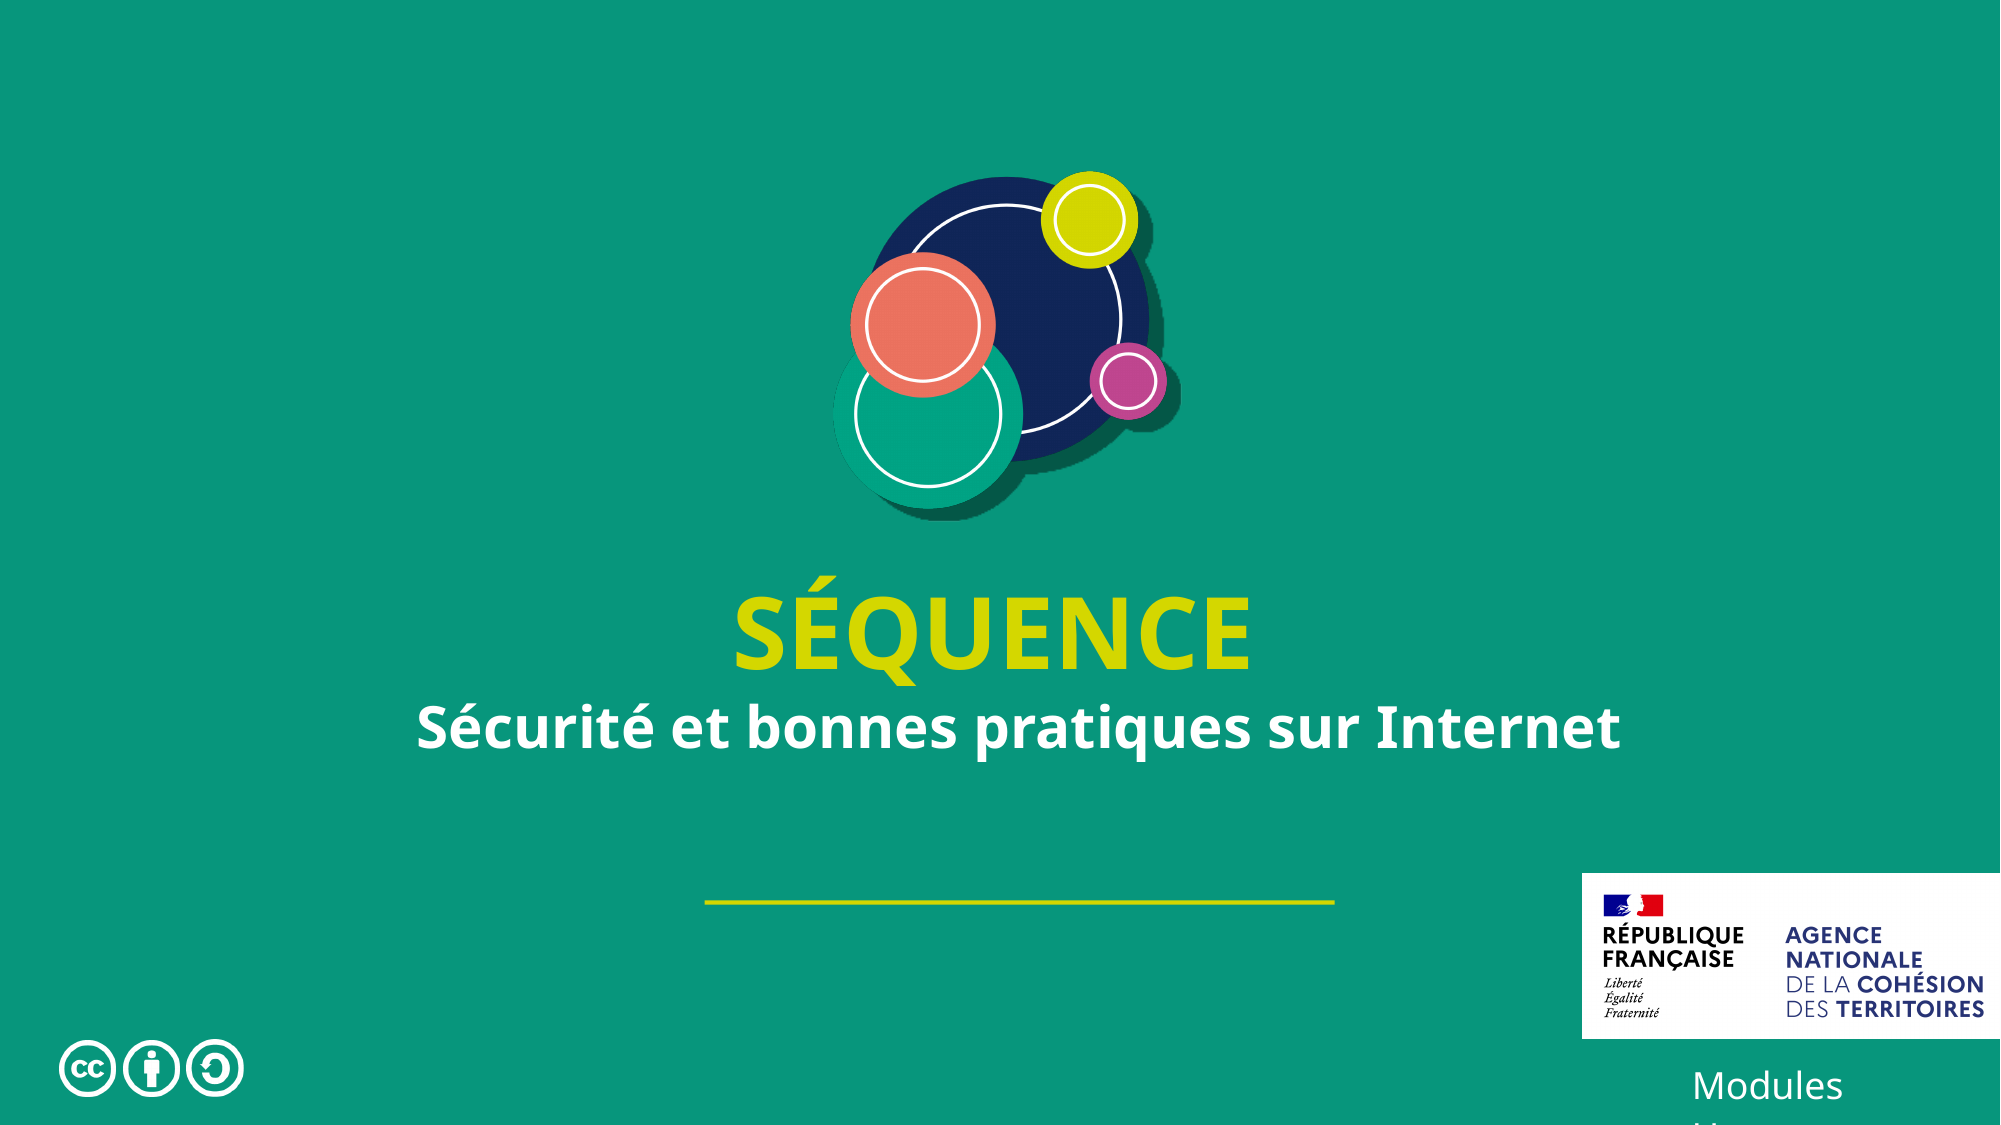

SÉQUENCE
Sécurité et bonnes pratiques sur Internet
Modules Usagers